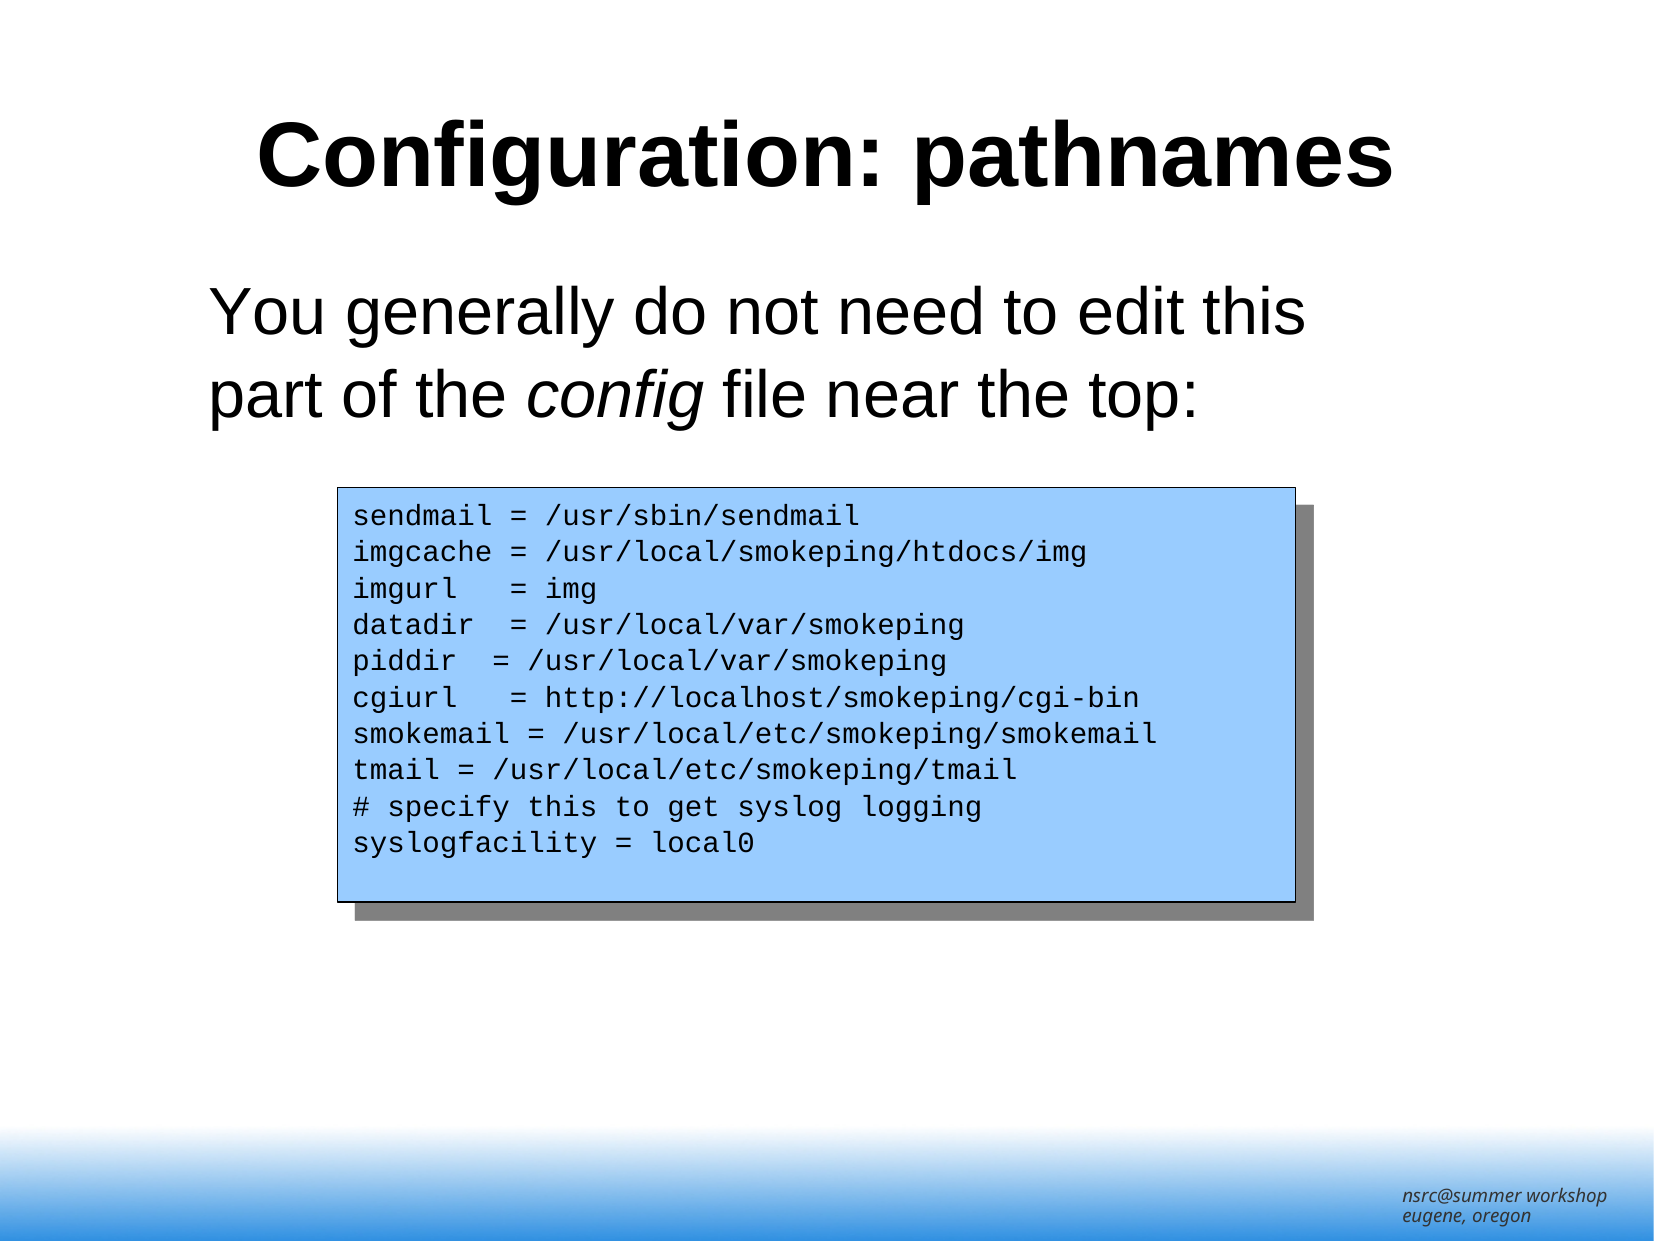

# Configuration: pathnames
You generally do not need to edit this
part of the config file near the top:
sendmail = /usr/sbin/sendmail
imgcache = /usr/local/smokeping/htdocs/img
imgurl = img
datadir = /usr/local/var/smokeping
piddir = /usr/local/var/smokeping
cgiurl = http://localhost/smokeping/cgi-bin
smokemail = /usr/local/etc/smokeping/smokemail
tmail = /usr/local/etc/smokeping/tmail
# specify this to get syslog logging
syslogfacility = local0